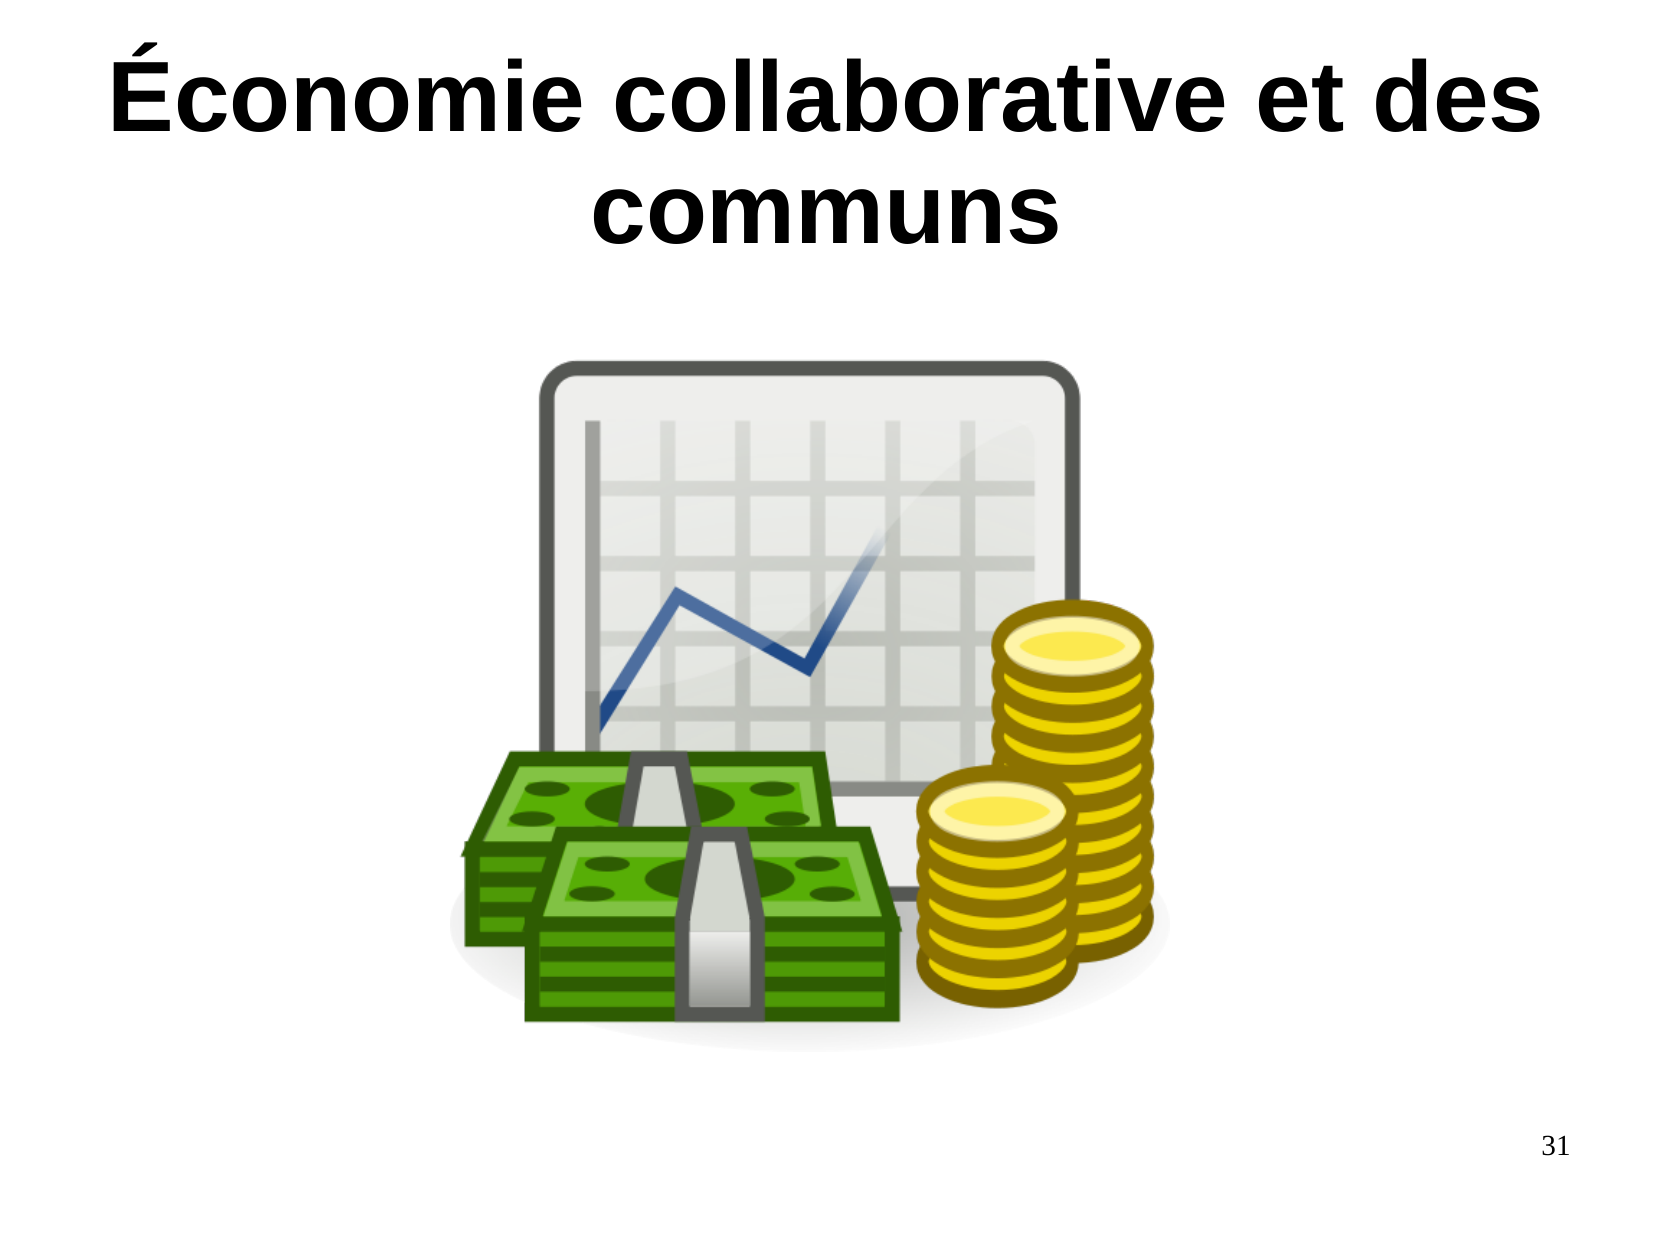

# Économie collaborative et des communs
31